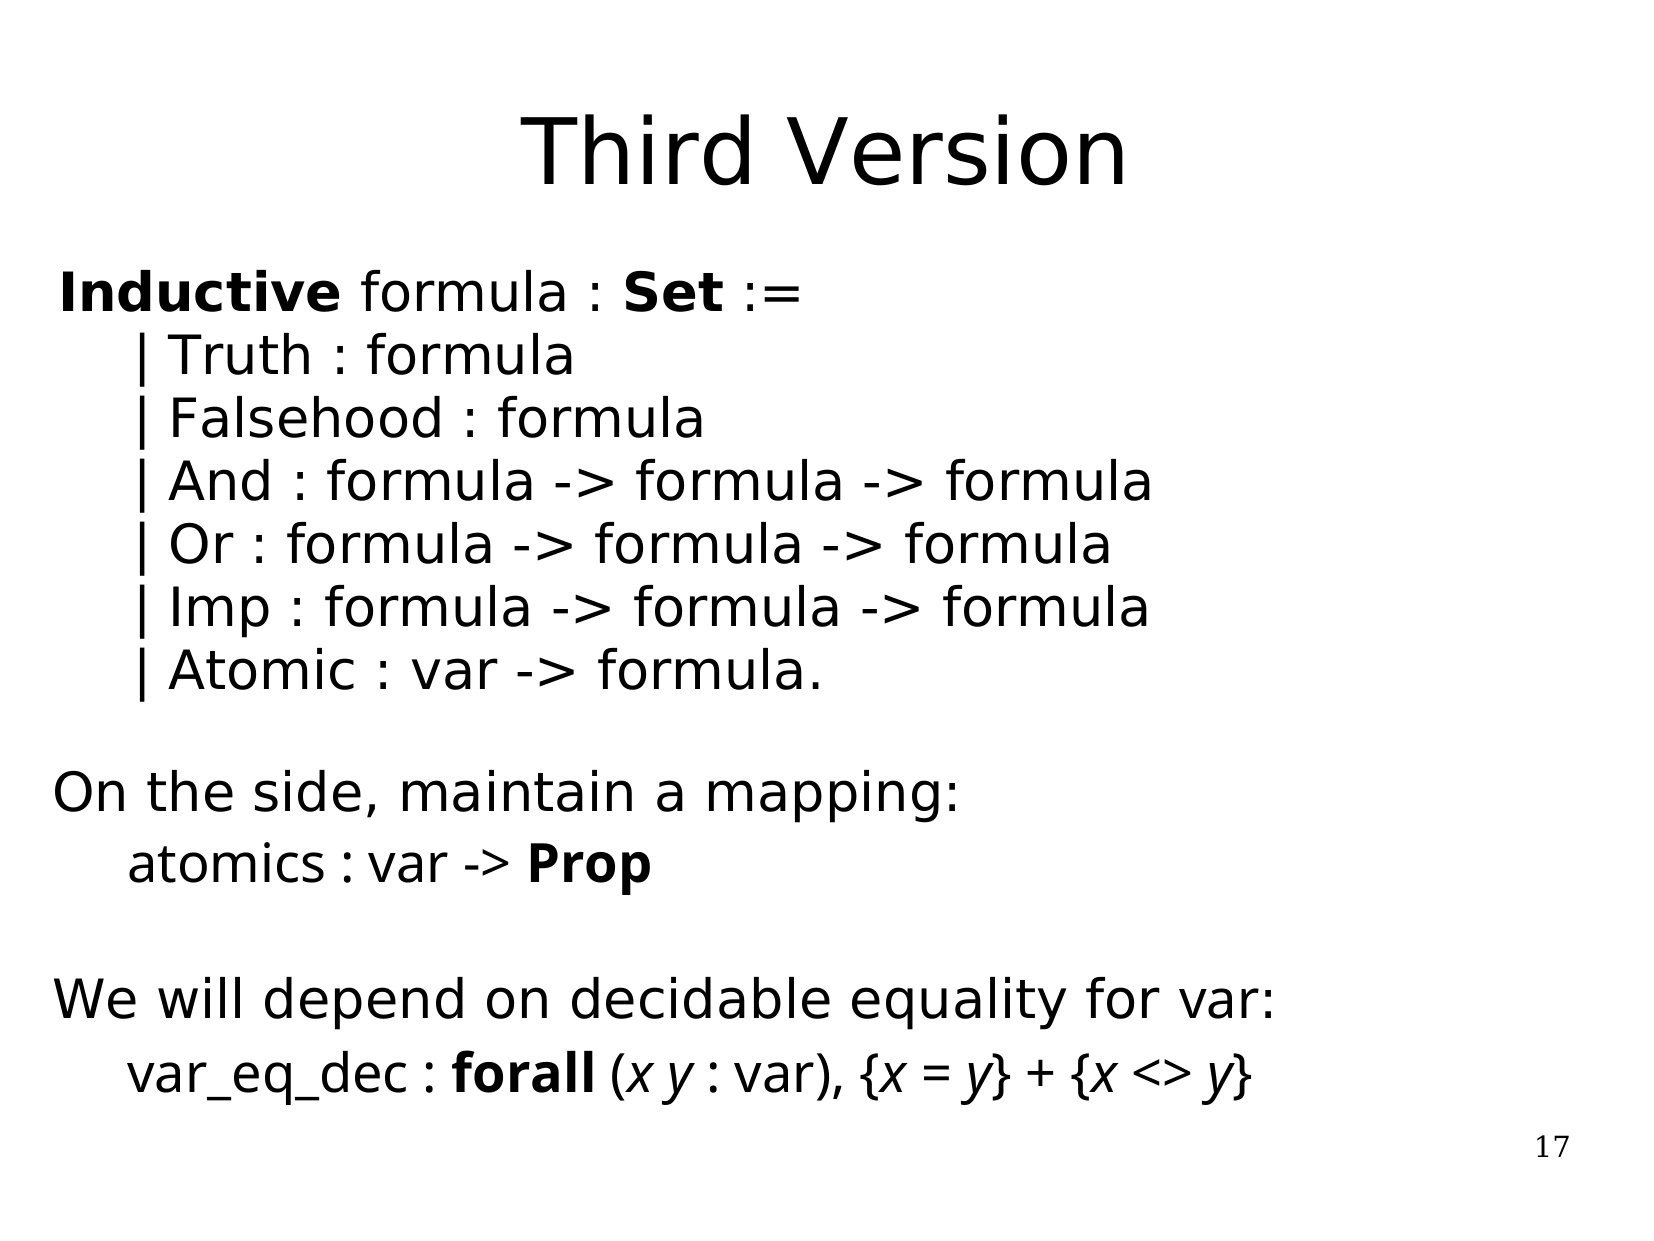

# Third Version
Inductive formula : Set :=
	| Truth : formula
	| Falsehood : formula
	| And : formula -> formula -> formula
	| Or : formula -> formula -> formula
	| Imp : formula -> formula -> formula
	| Atomic : var -> formula.
On the side, maintain a mapping:
	atomics : var -> Prop
We will depend on decidable equality for var:
	var_eq_dec : forall (x y : var), {x = y} + {x <> y}
17